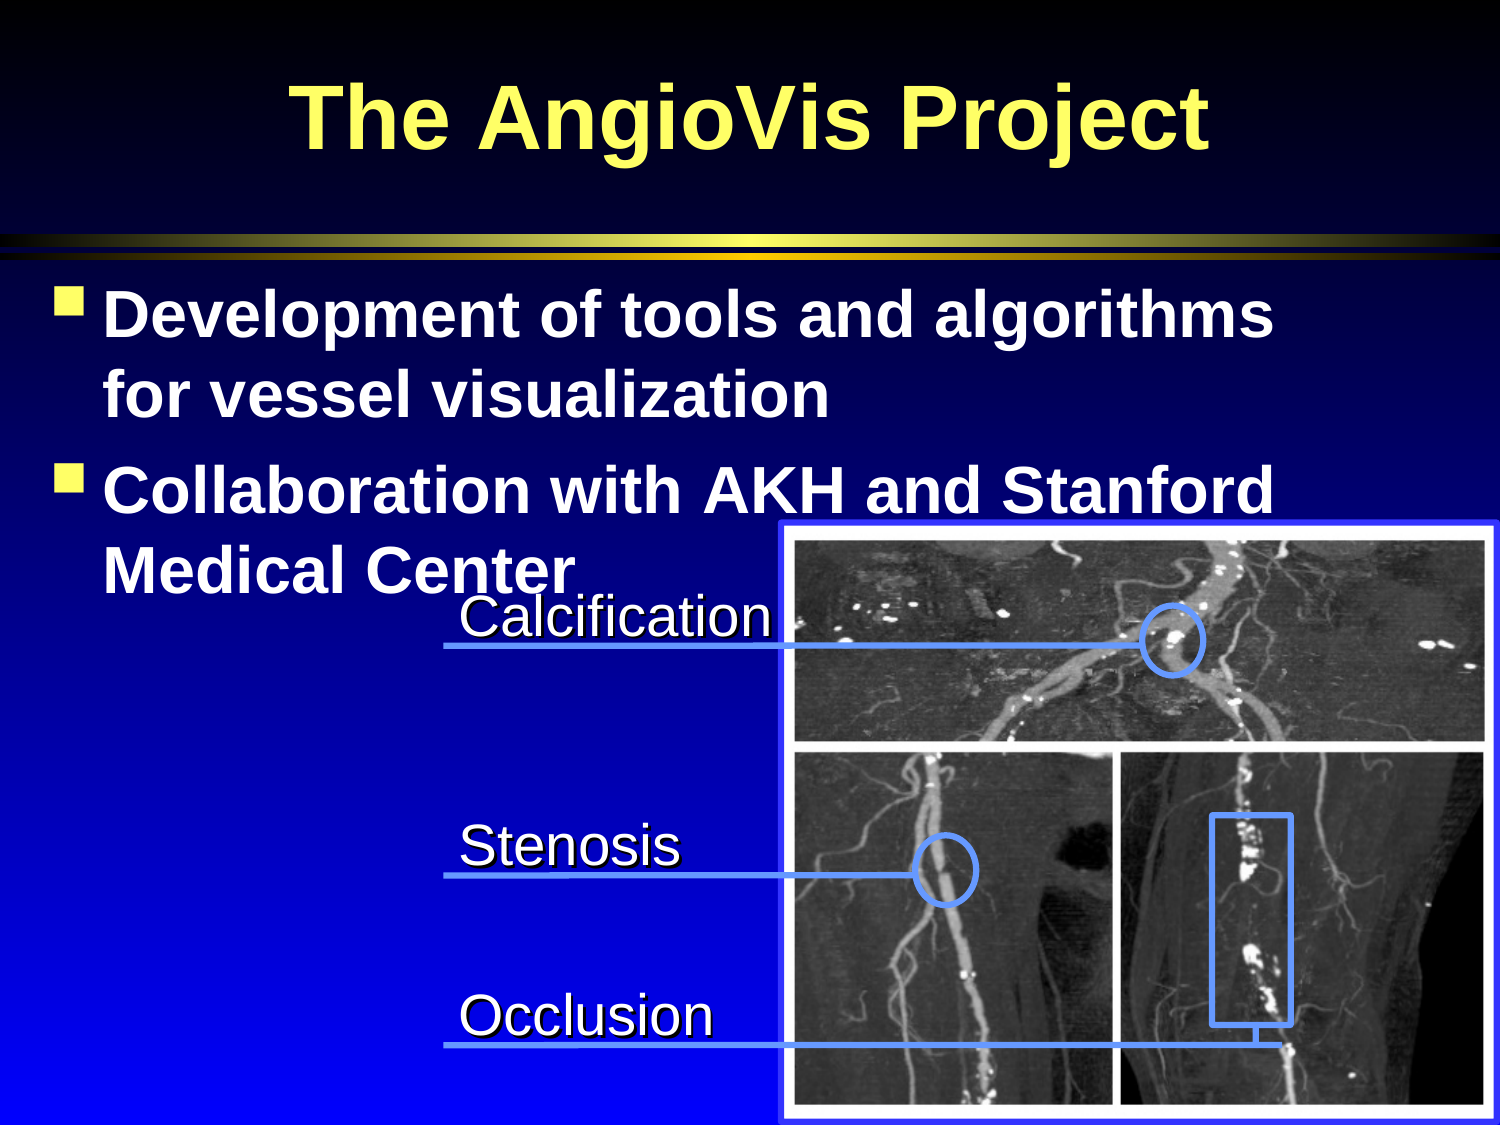

# The AngioVis Project
Development of tools and algorithms for vessel visualization
Collaboration with AKH and Stanford Medical Center
Calcification
Stenosis
Occlusion